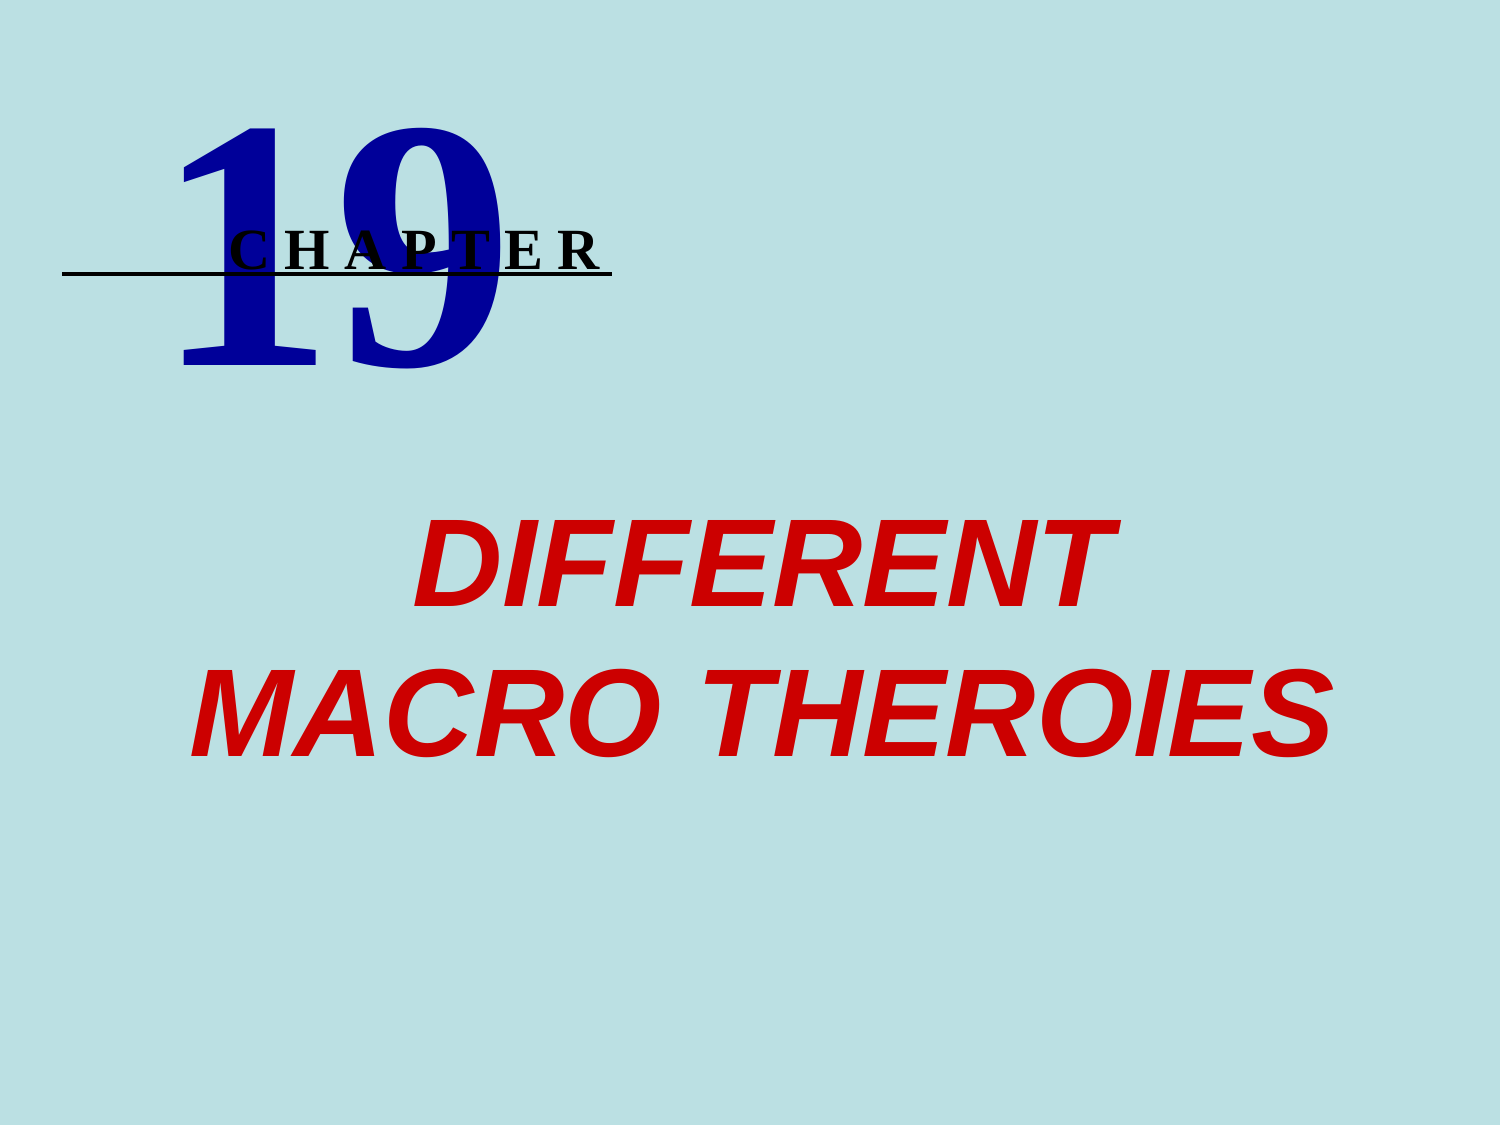

19
C H A P T E R
# DIFFERENT MACRO THEROIES